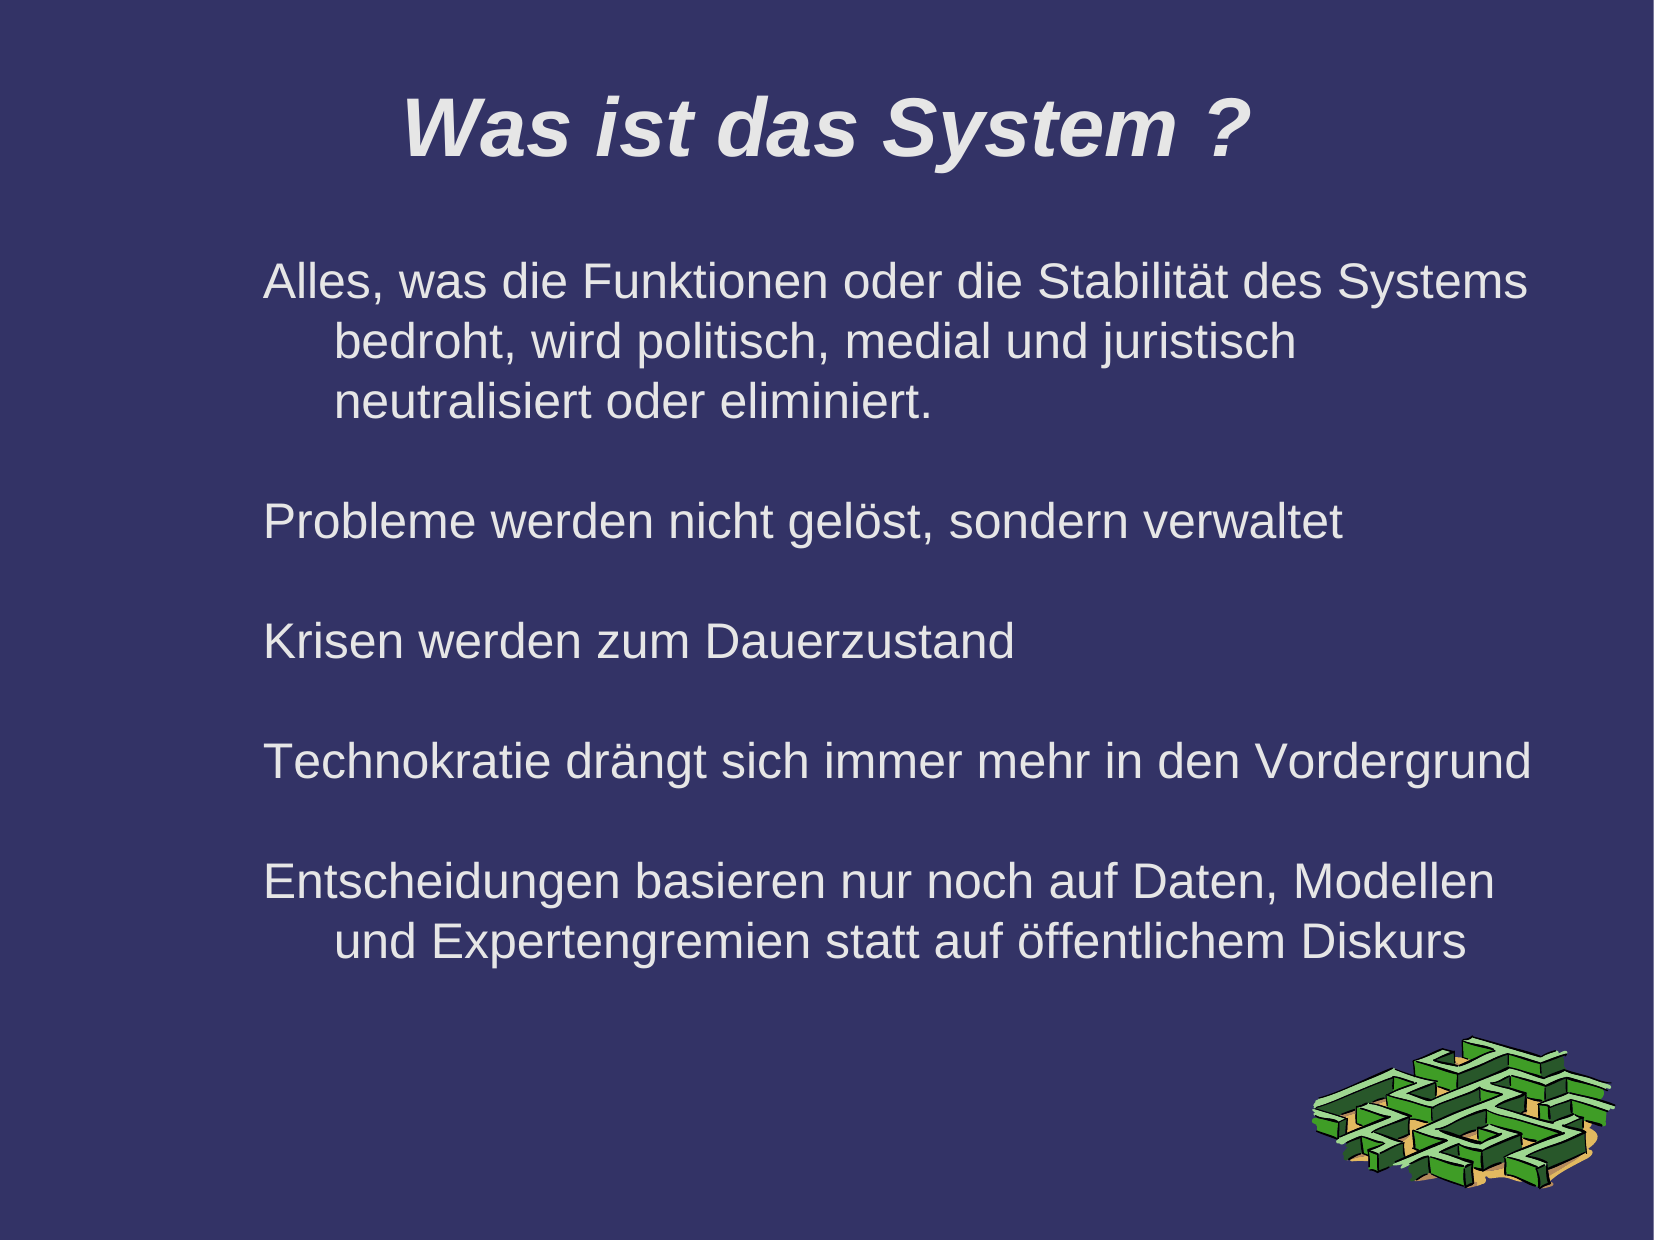

# Was ist das System ?
Alles, was die Funktionen oder die Stabilität des Systems bedroht, wird politisch, medial und juristisch neutralisiert oder eliminiert.
Probleme werden nicht gelöst, sondern verwaltet
Krisen werden zum Dauerzustand
Technokratie drängt sich immer mehr in den Vordergrund
Entscheidungen basieren nur noch auf Daten, Modellen und Expertengremien statt auf öffentlichem Diskurs